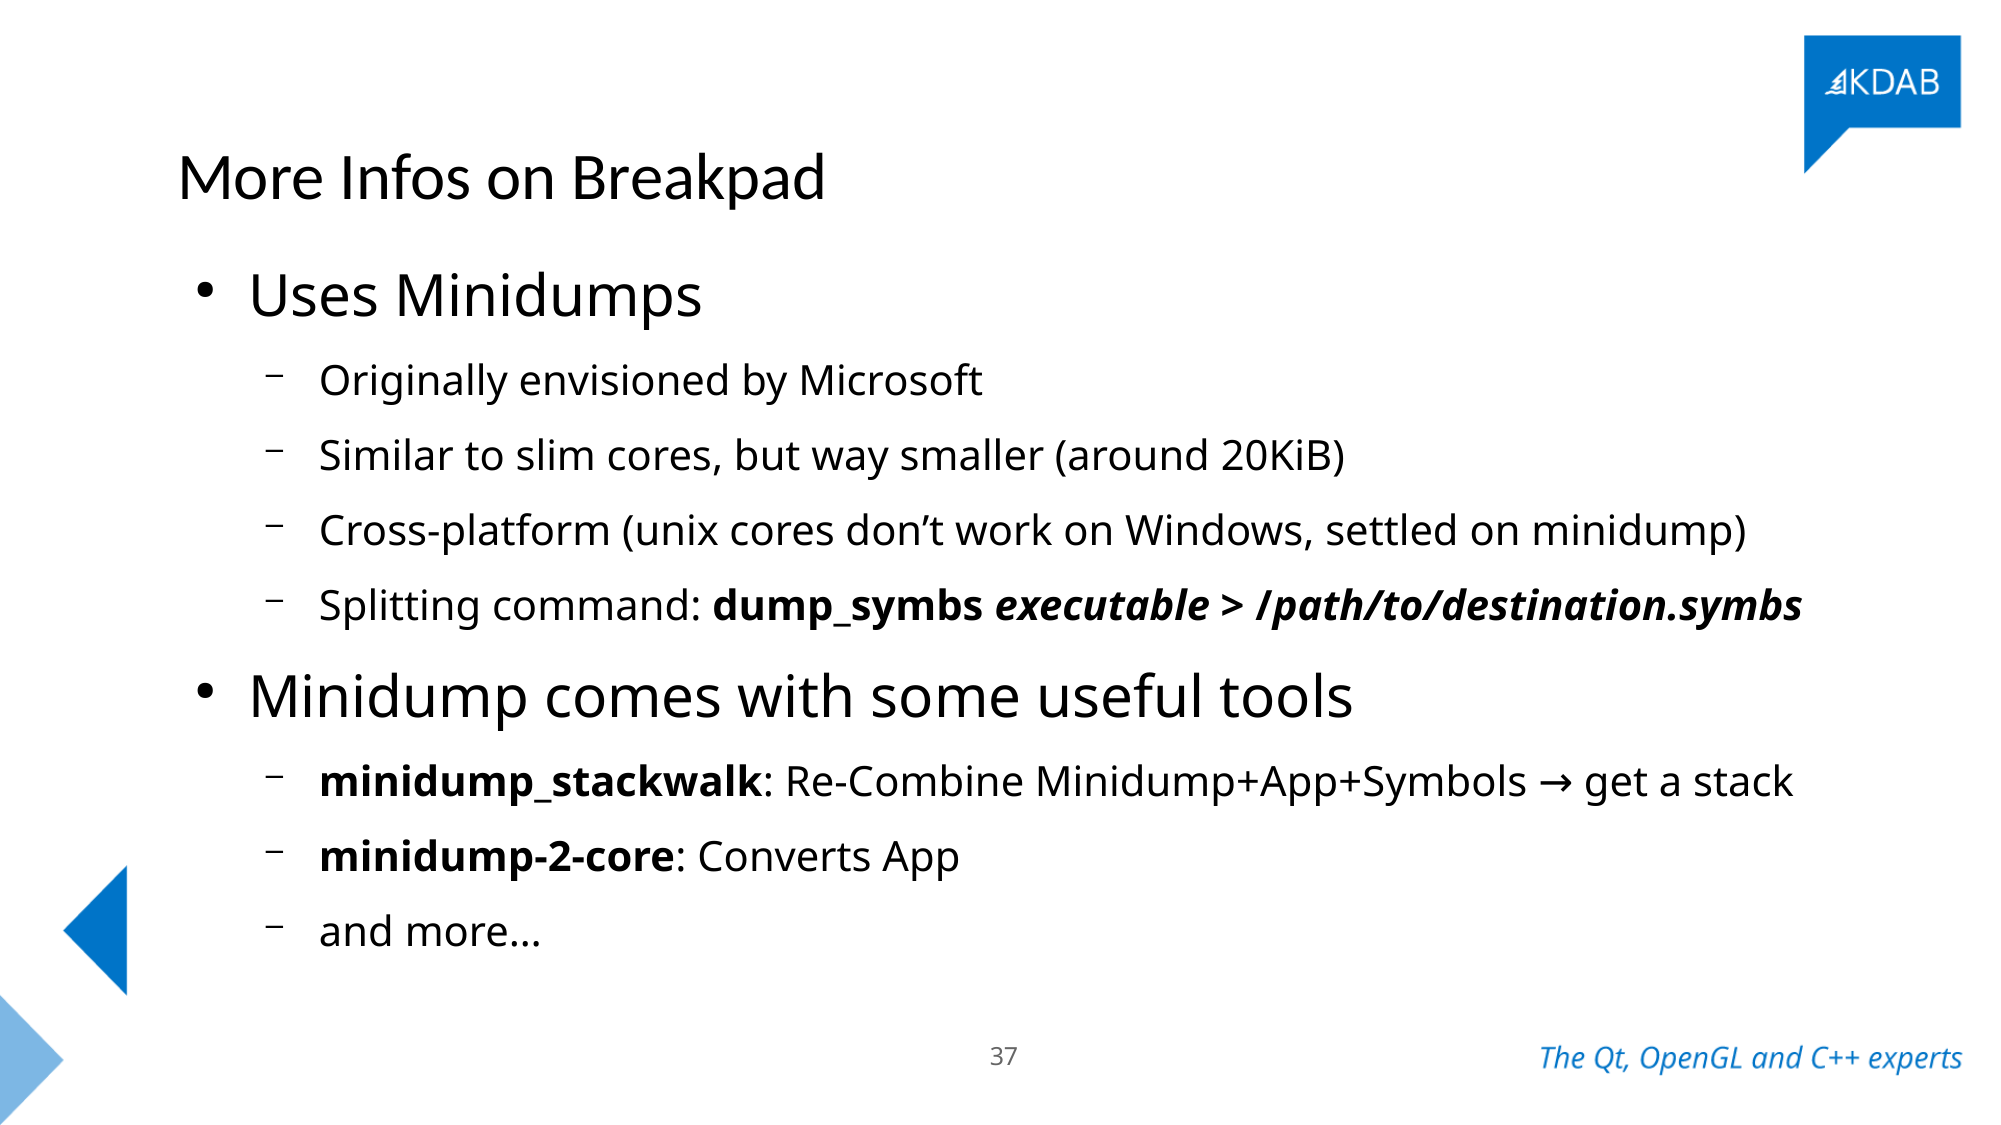

# More Infos on Breakpad
Uses Minidumps
Originally envisioned by Microsoft
Similar to slim cores, but way smaller (around 20KiB)
Cross-platform (unix cores don’t work on Windows, settled on minidump)
Splitting command: dump_symbs executable > /path/to/destination.symbs
Minidump comes with some useful tools
minidump_stackwalk: Re-Combine Minidump+App+Symbols → get a stack
minidump-2-core: Converts App
and more…